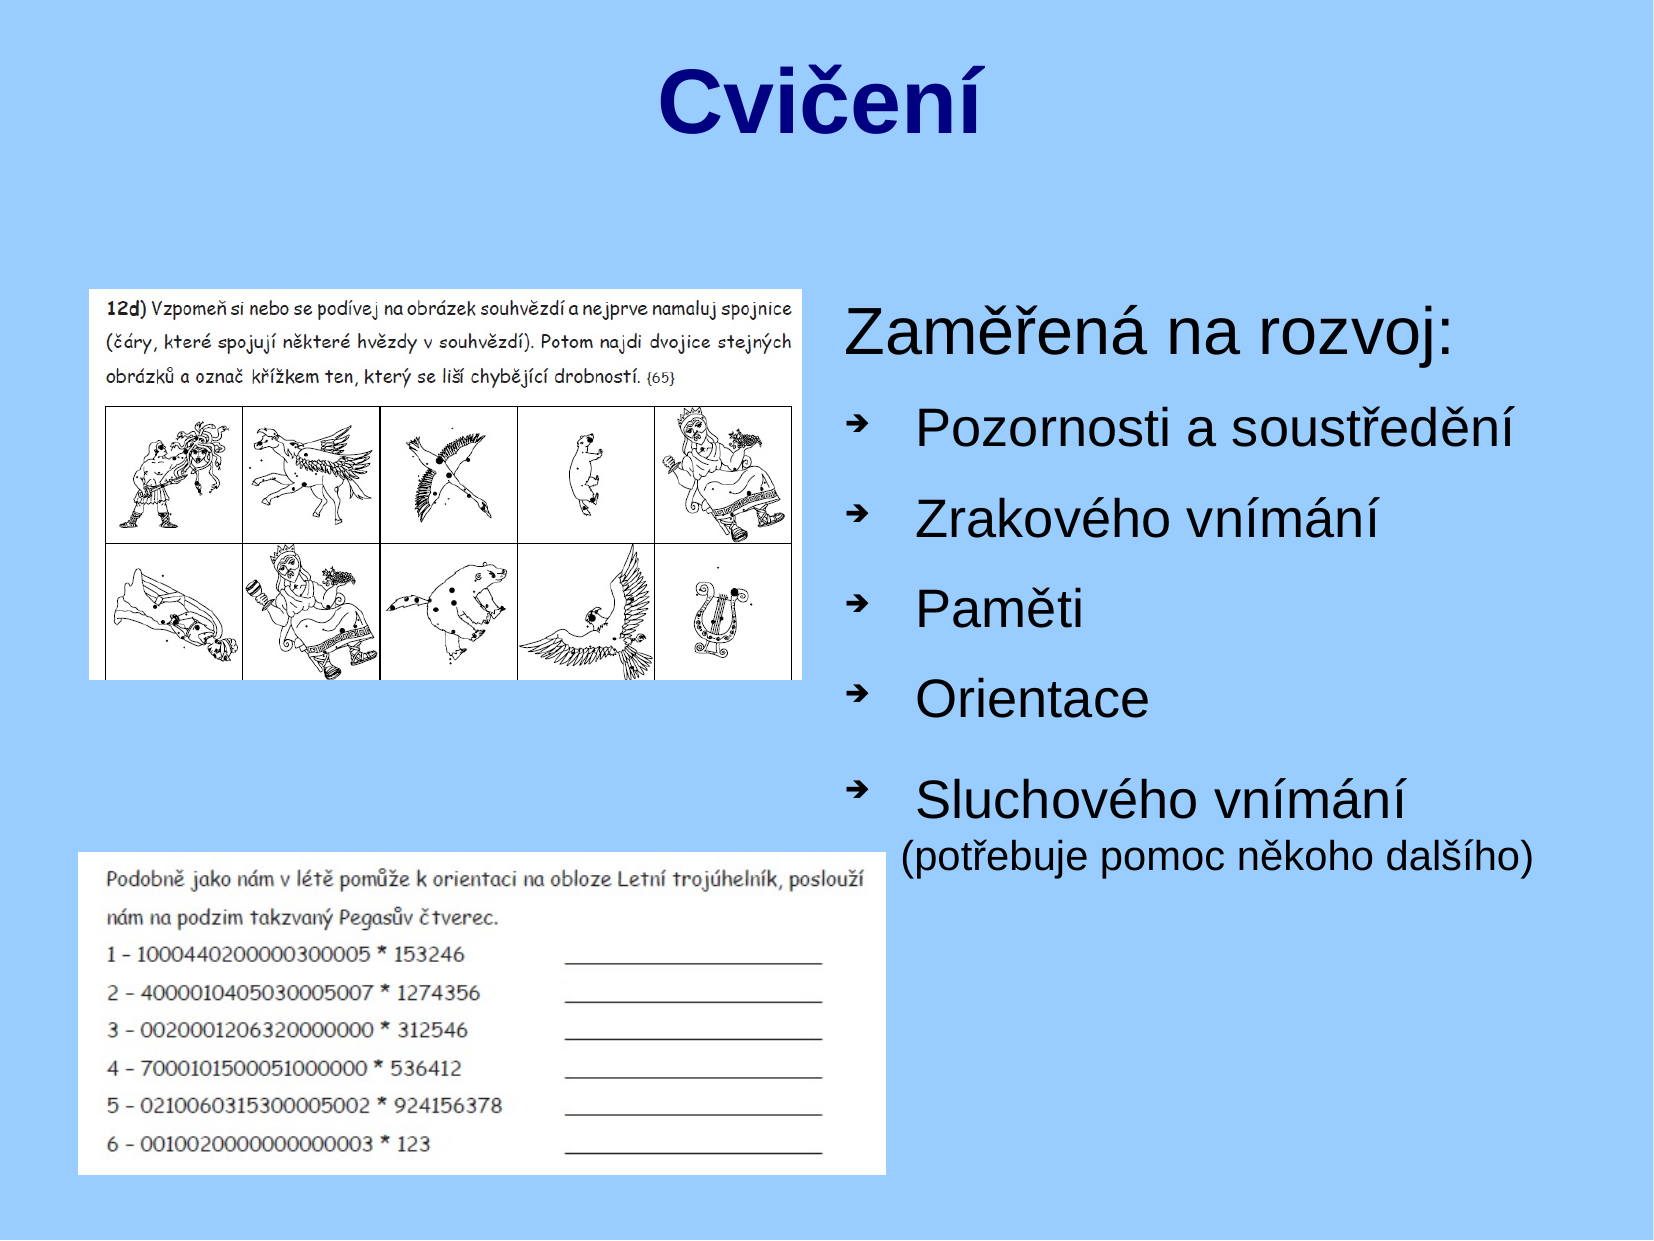

# Cvičení
Zaměřená na rozvoj:
 Pozornosti a soustředění
 Zrakového vnímání
 Paměti
 Orientace
 Sluchového vnímání (potřebuje pomoc někoho dalšího)